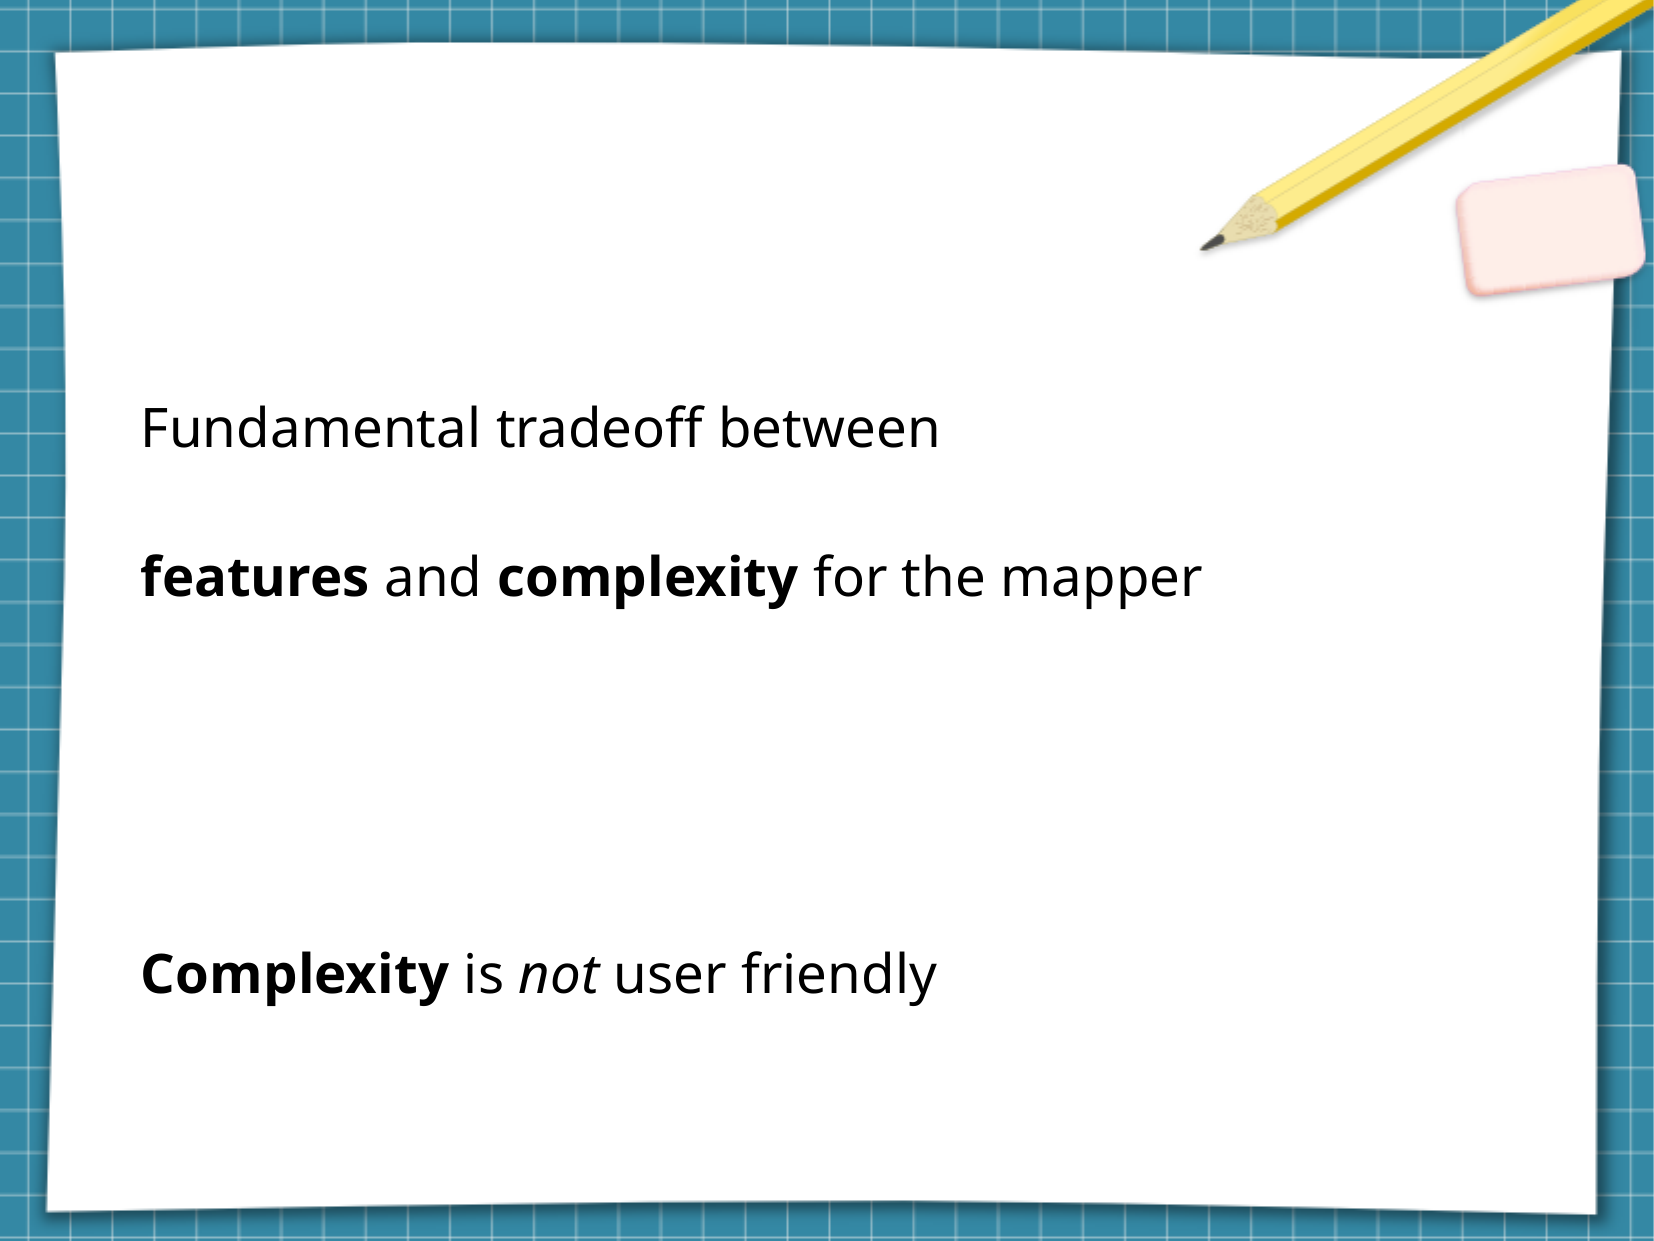

# Fundamental tradeoff between features and complexity for the mapper
Complexity is not user friendly